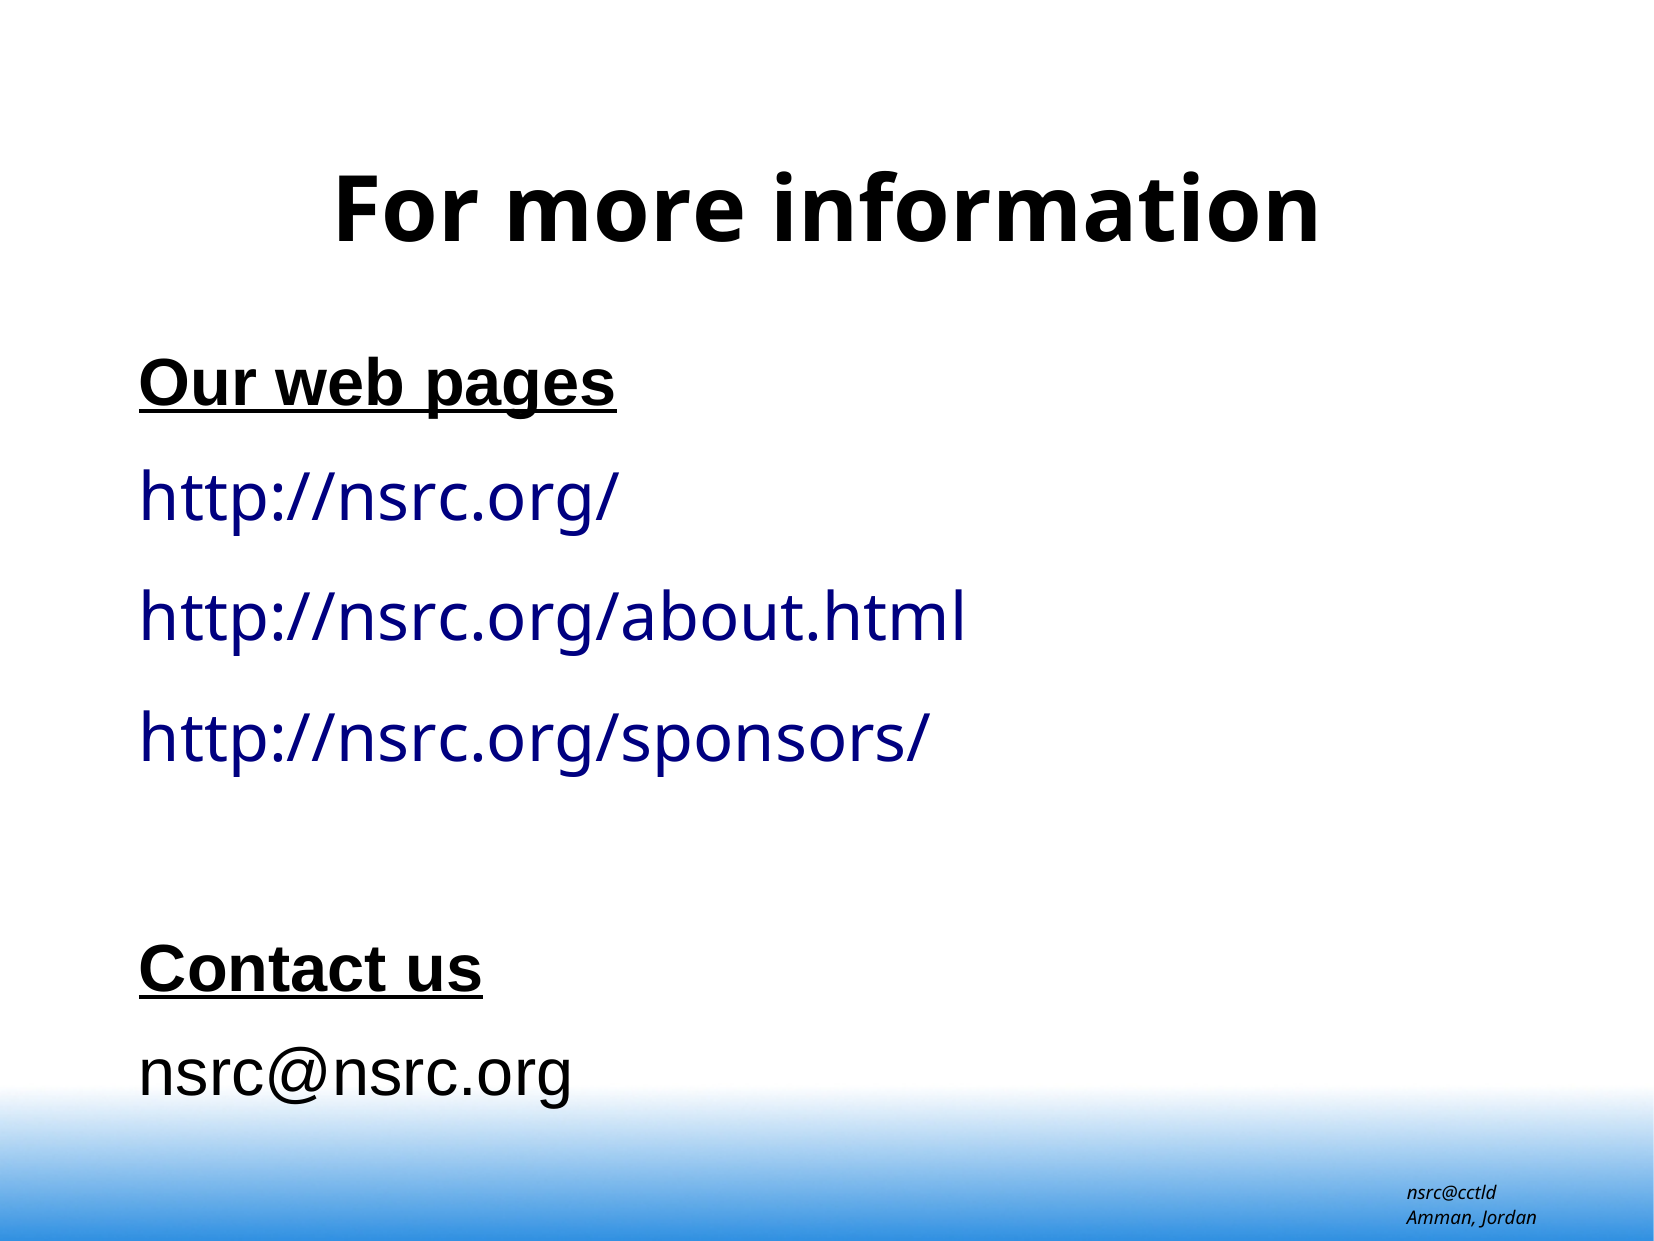

# For more information
Our web pages
http://nsrc.org/
http://nsrc.org/about.html
http://nsrc.org/sponsors/
Contact us
nsrc@nsrc.org